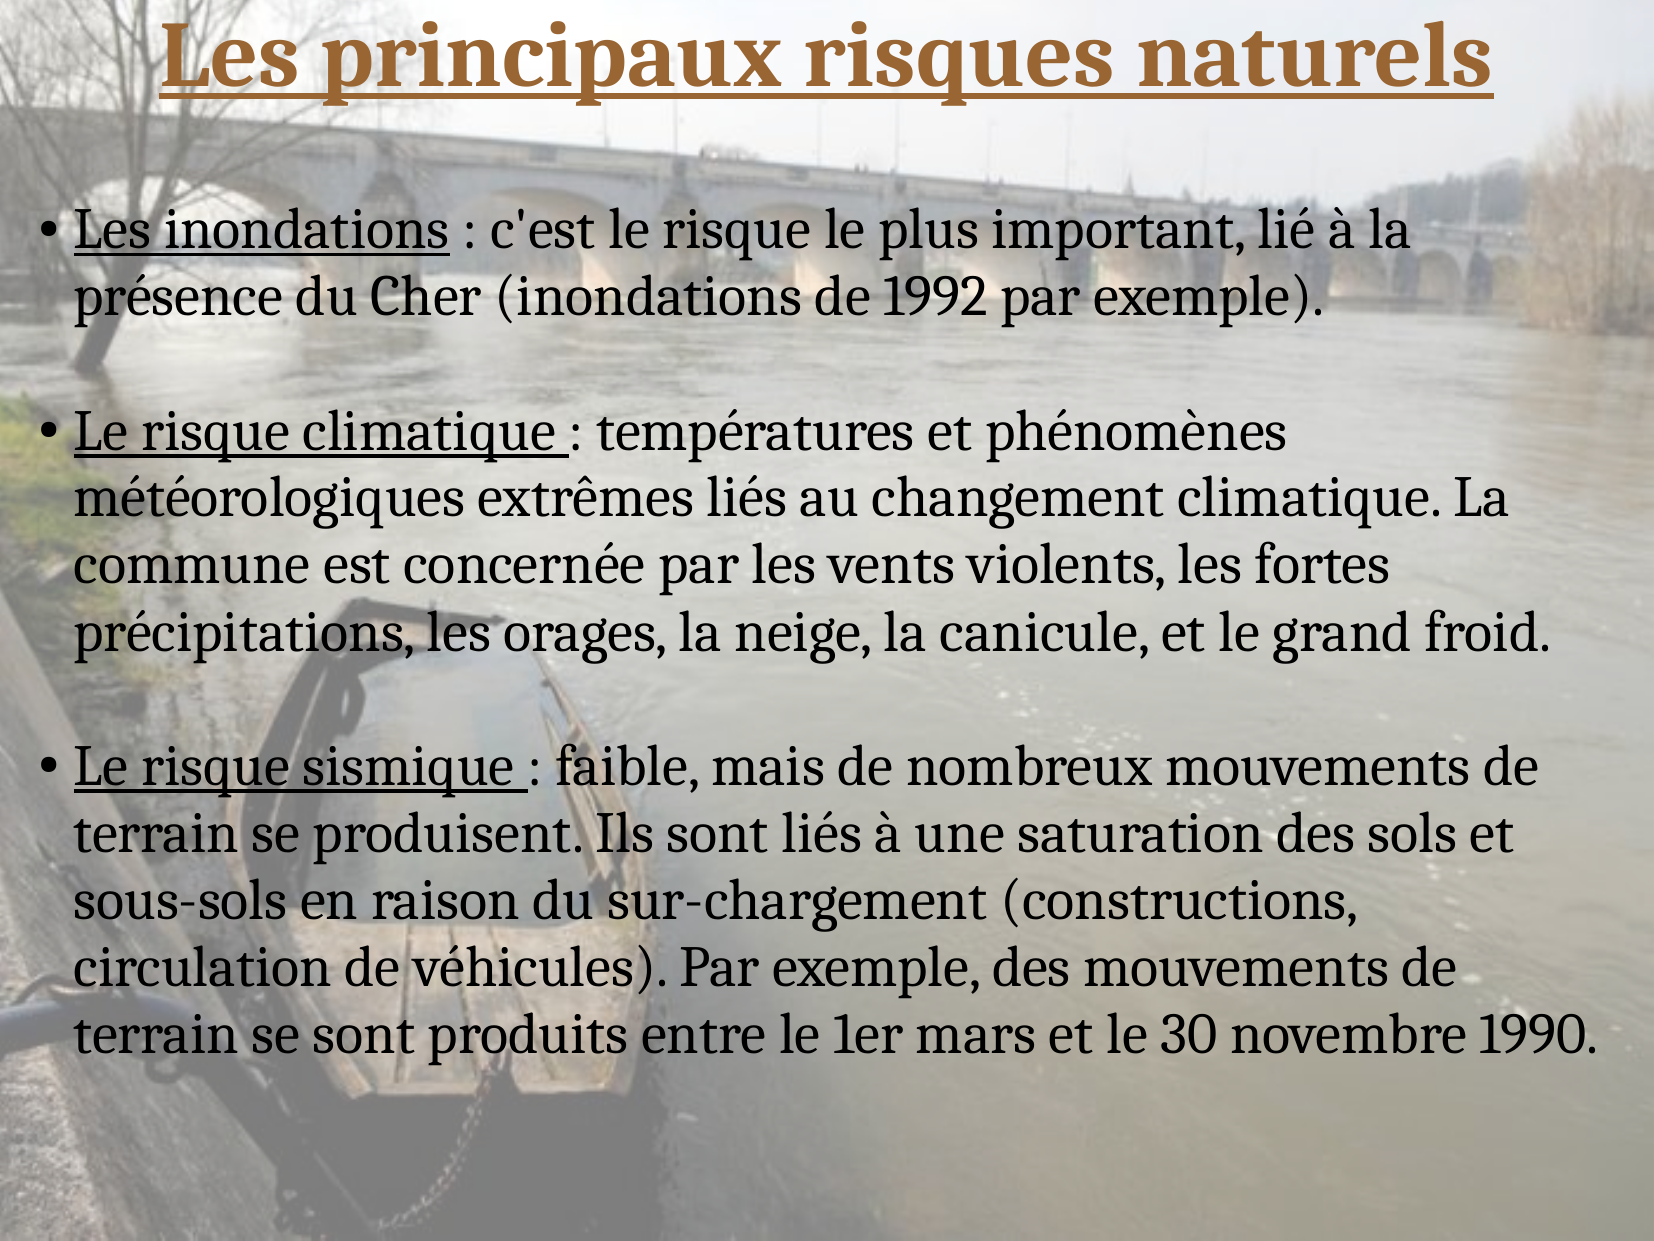

# Les principaux risques naturels
Les inondations : c'est le risque le plus important, lié à la présence du Cher (inondations de 1992 par exemple).
Le risque climatique : températures et phénomènes météorologiques extrêmes liés au changement climatique. La commune est concernée par les vents violents, les fortes précipitations, les orages, la neige, la canicule, et le grand froid.
Le risque sismique : faible, mais de nombreux mouvements de terrain se produisent. Ils sont liés à une saturation des sols et sous-sols en raison du sur-chargement (constructions, circulation de véhicules). Par exemple, des mouvements de terrain se sont produits entre le 1er mars et le 30 novembre 1990.